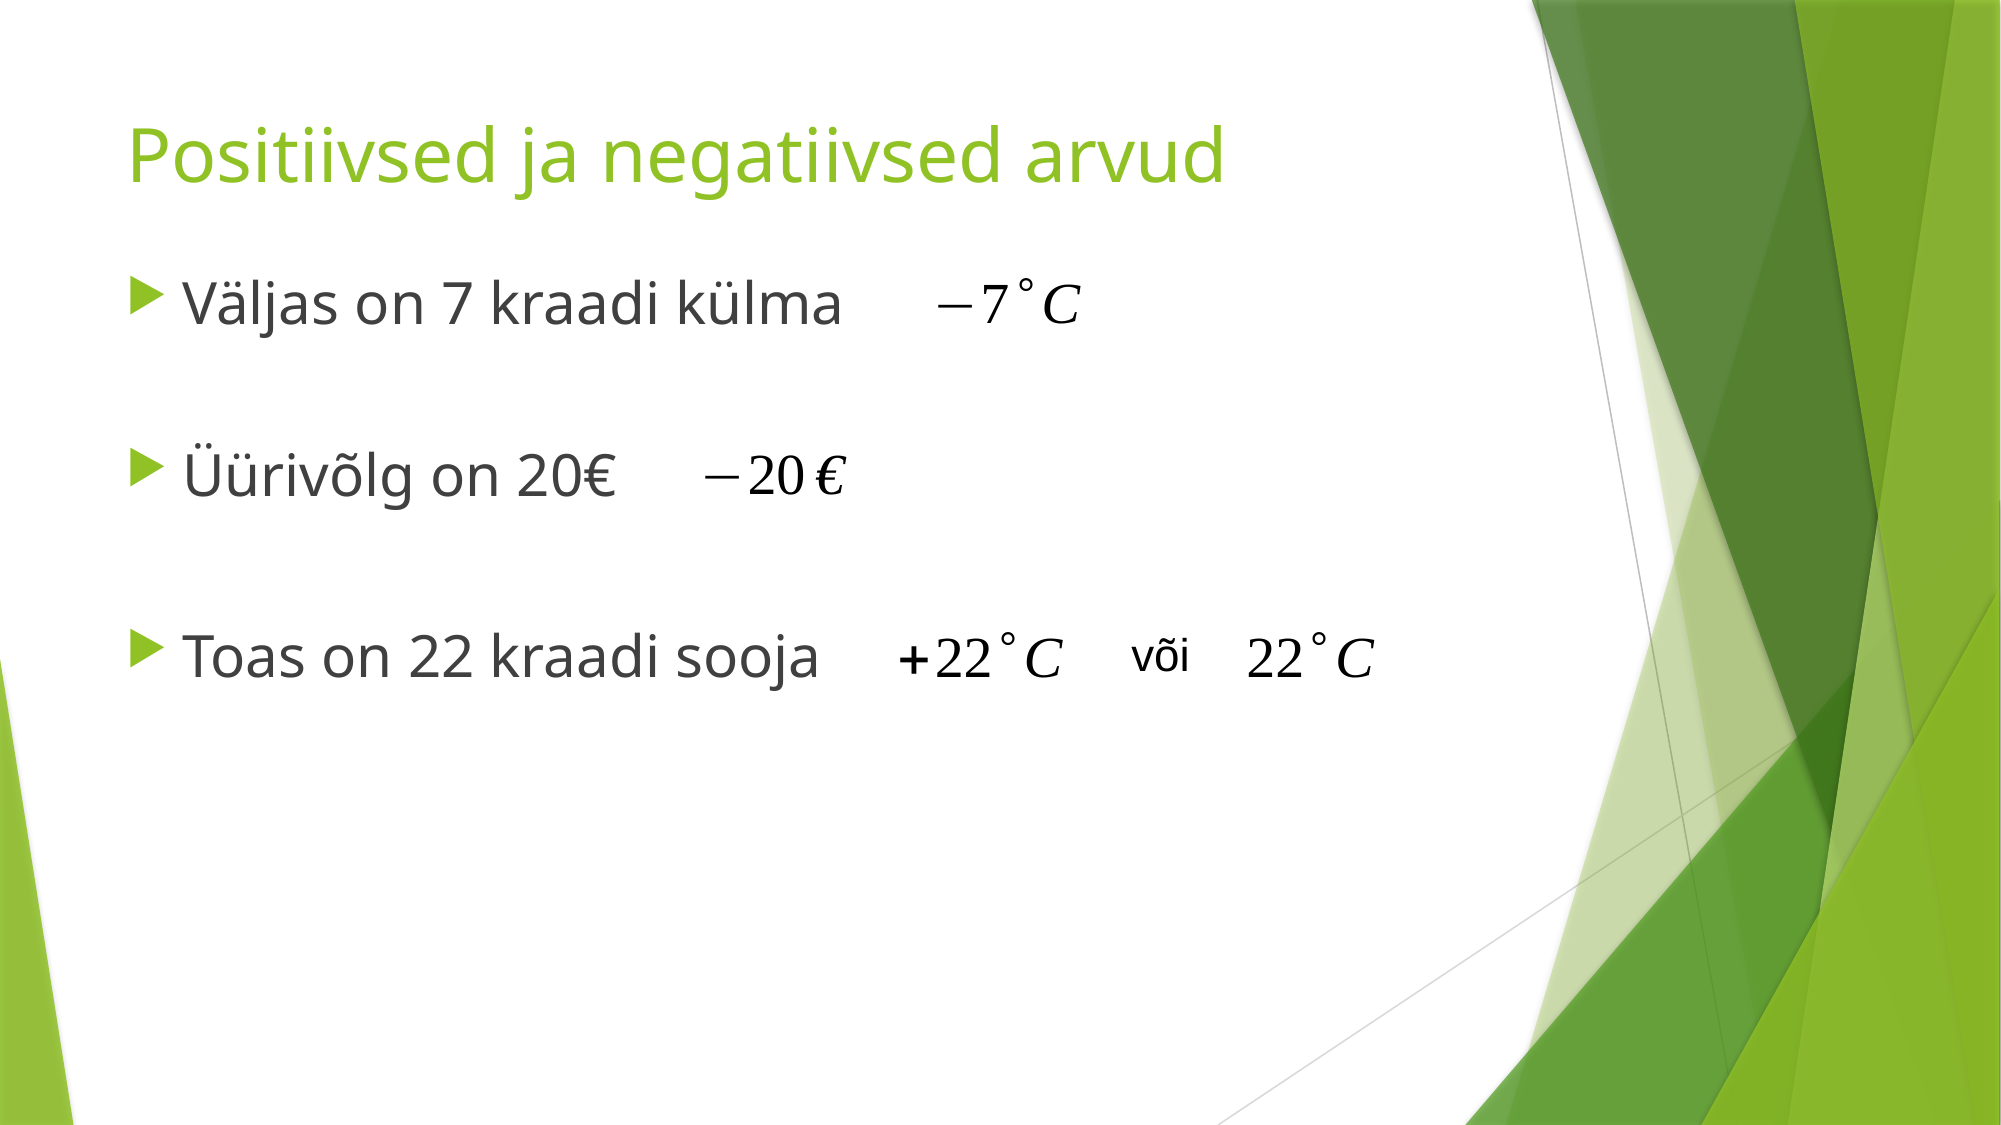

# Positiivsed ja negatiivsed arvud
Väljas on 7 kraadi külma
Üürivõlg on 20€
Toas on 22 kraadi sooja
või